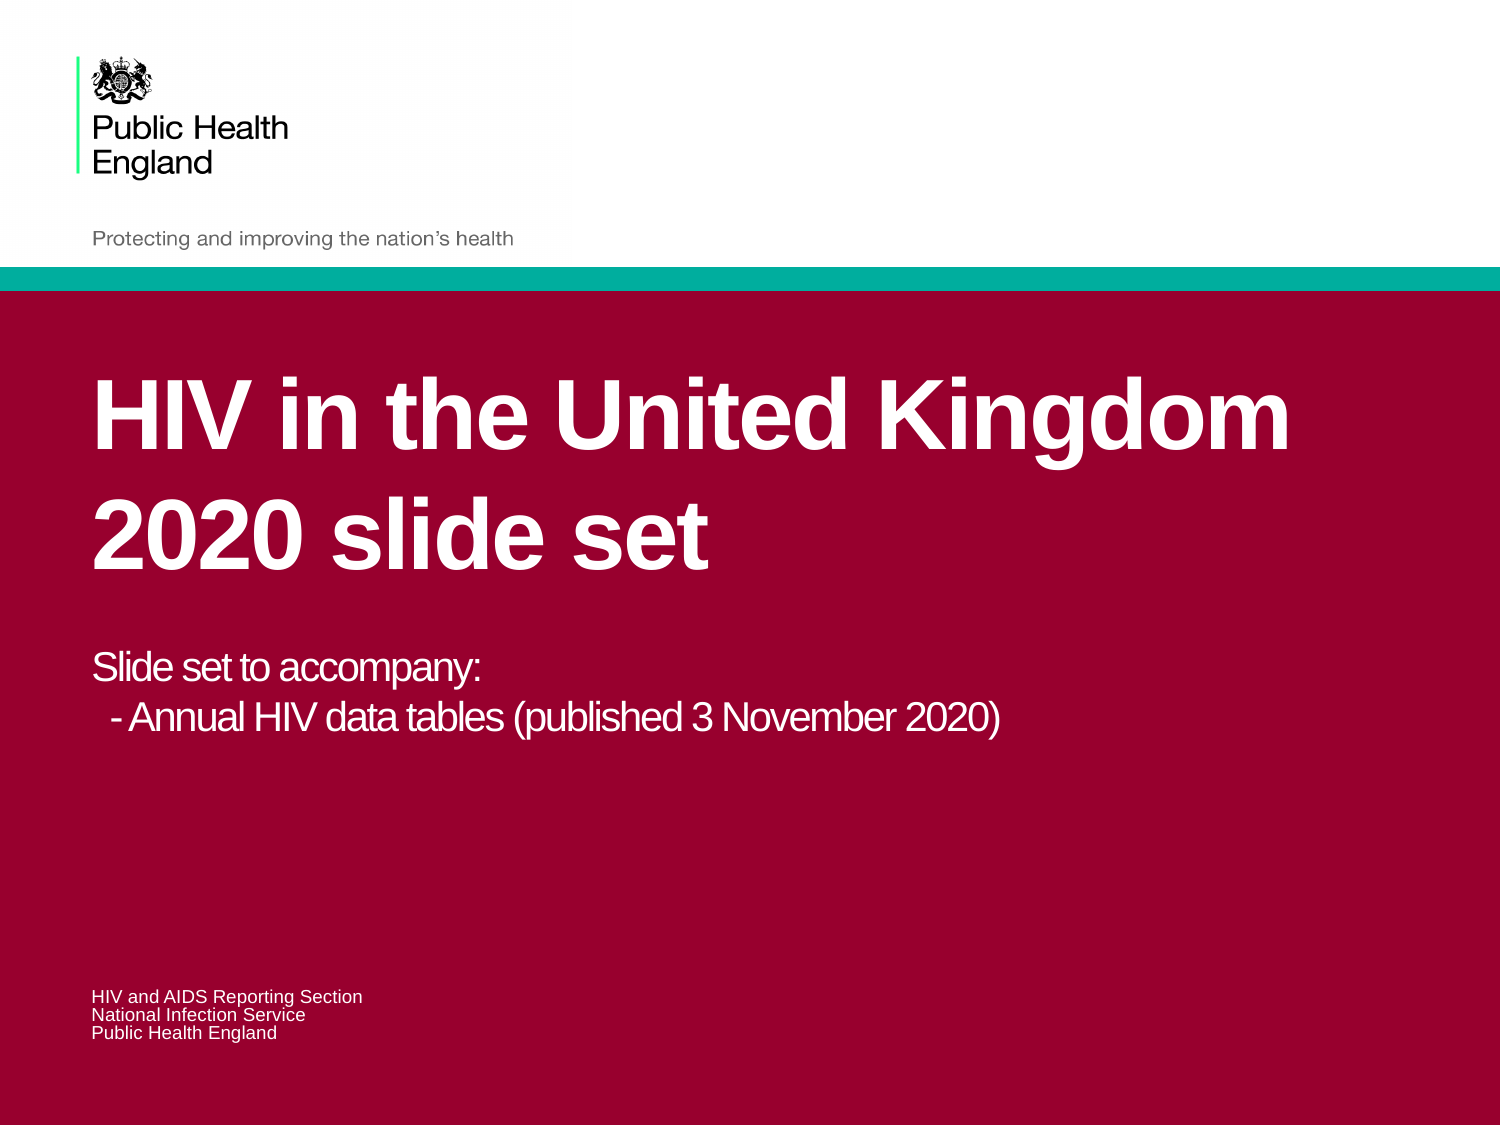

# HIV in the United Kingdom 2020 slide set a Slide set to accompany: - Annual HIV data tables (published 3 November 2020)
HIV and AIDS Reporting Section
National Infection Service
Public Health England